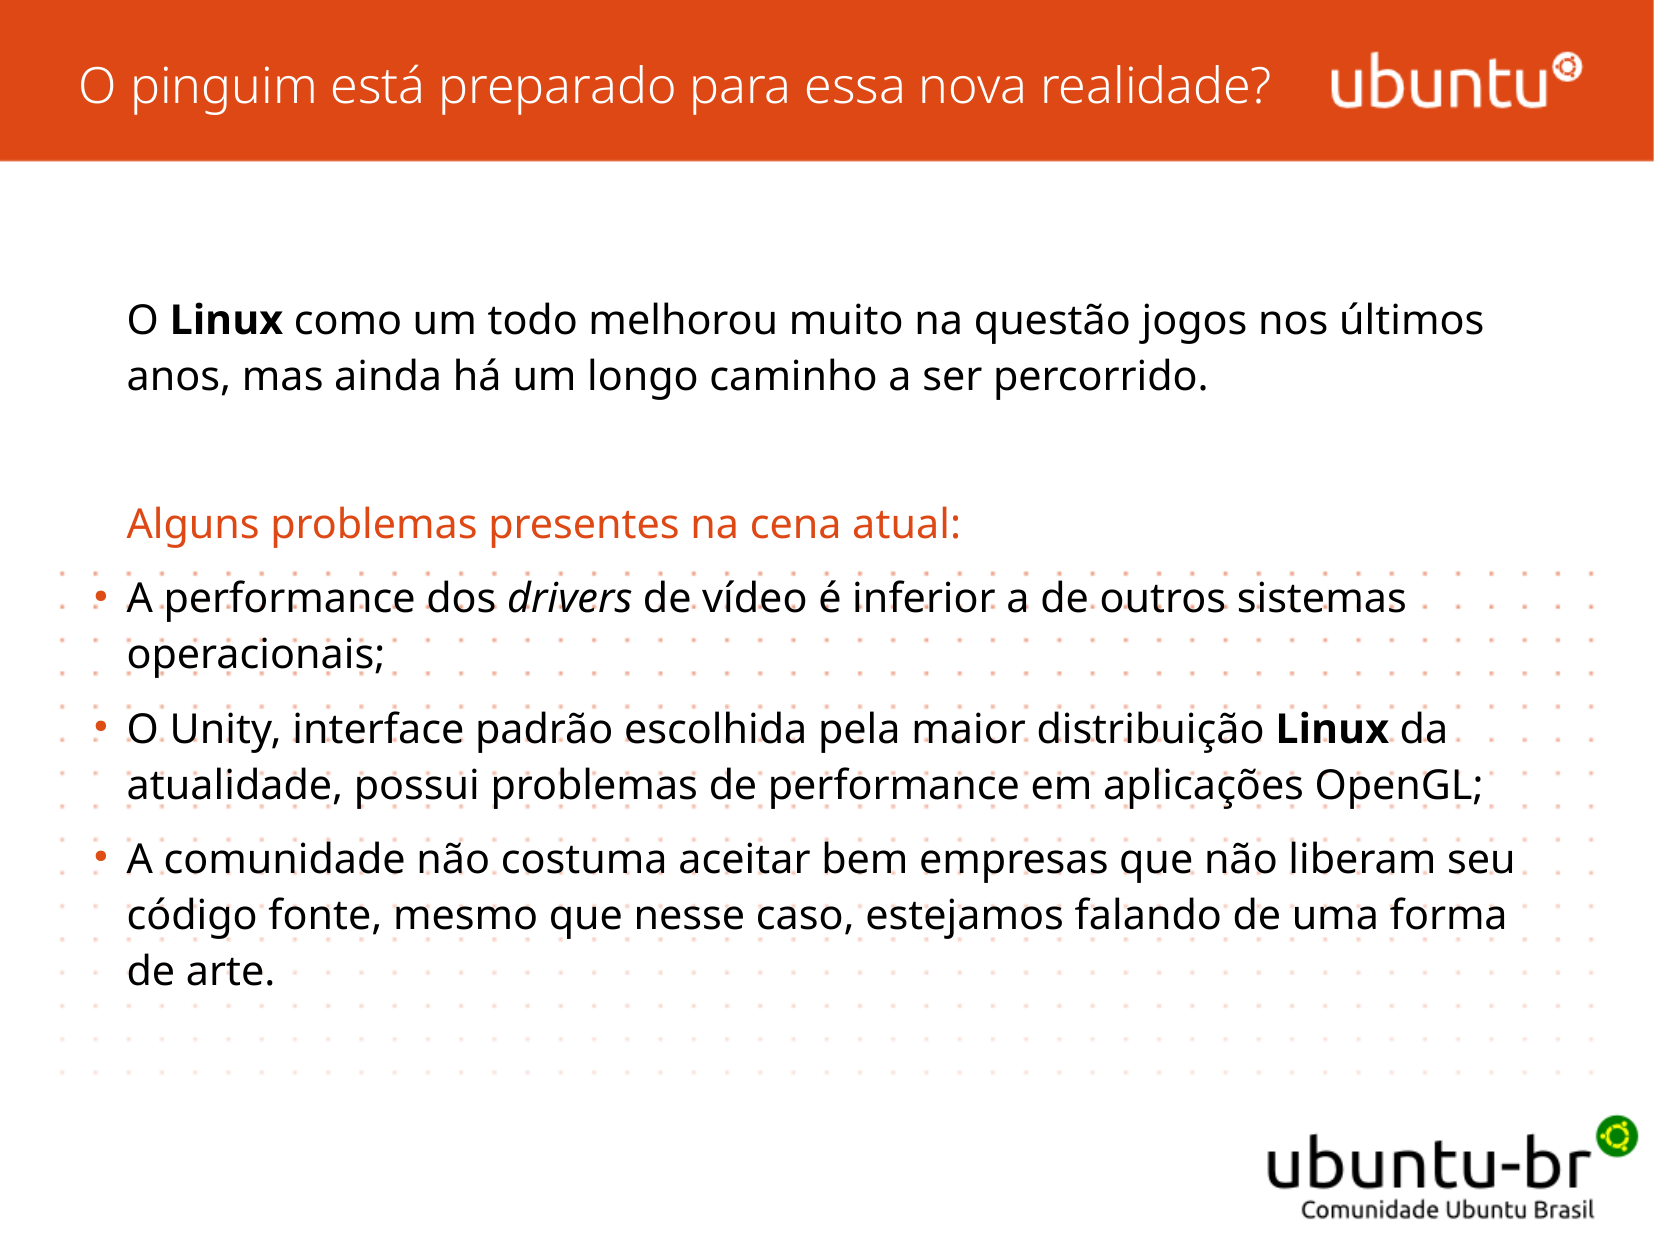

# O pinguim está preparado para essa nova realidade?
O Linux como um todo melhorou muito na questão jogos nos últimos anos, mas ainda há um longo caminho a ser percorrido.
Alguns problemas presentes na cena atual:
A performance dos drivers de vídeo é inferior a de outros sistemas operacionais;
O Unity, interface padrão escolhida pela maior distribuição Linux da atualidade, possui problemas de performance em aplicações OpenGL;
A comunidade não costuma aceitar bem empresas que não liberam seu código fonte, mesmo que nesse caso, estejamos falando de uma forma de arte.